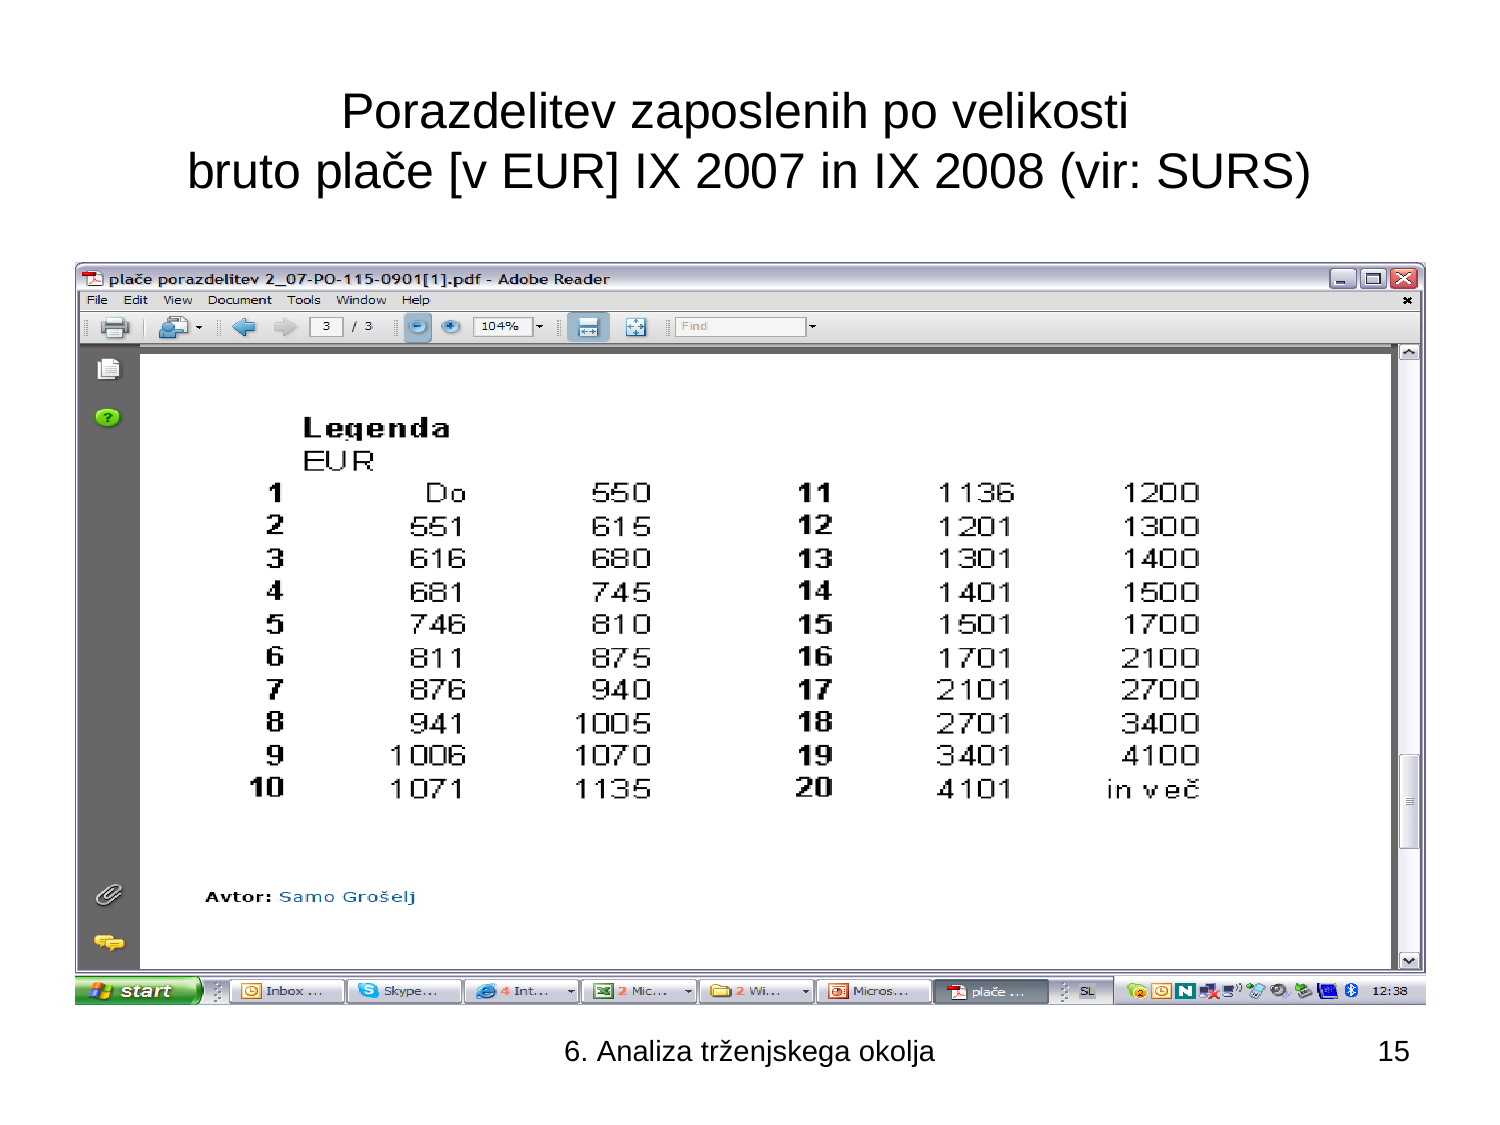

# Porazdelitev zaposlenih po velikosti bruto plače [v EUR] IX 2007 in IX 2008 (vir: SURS)
6. Analiza trženjskega okolja